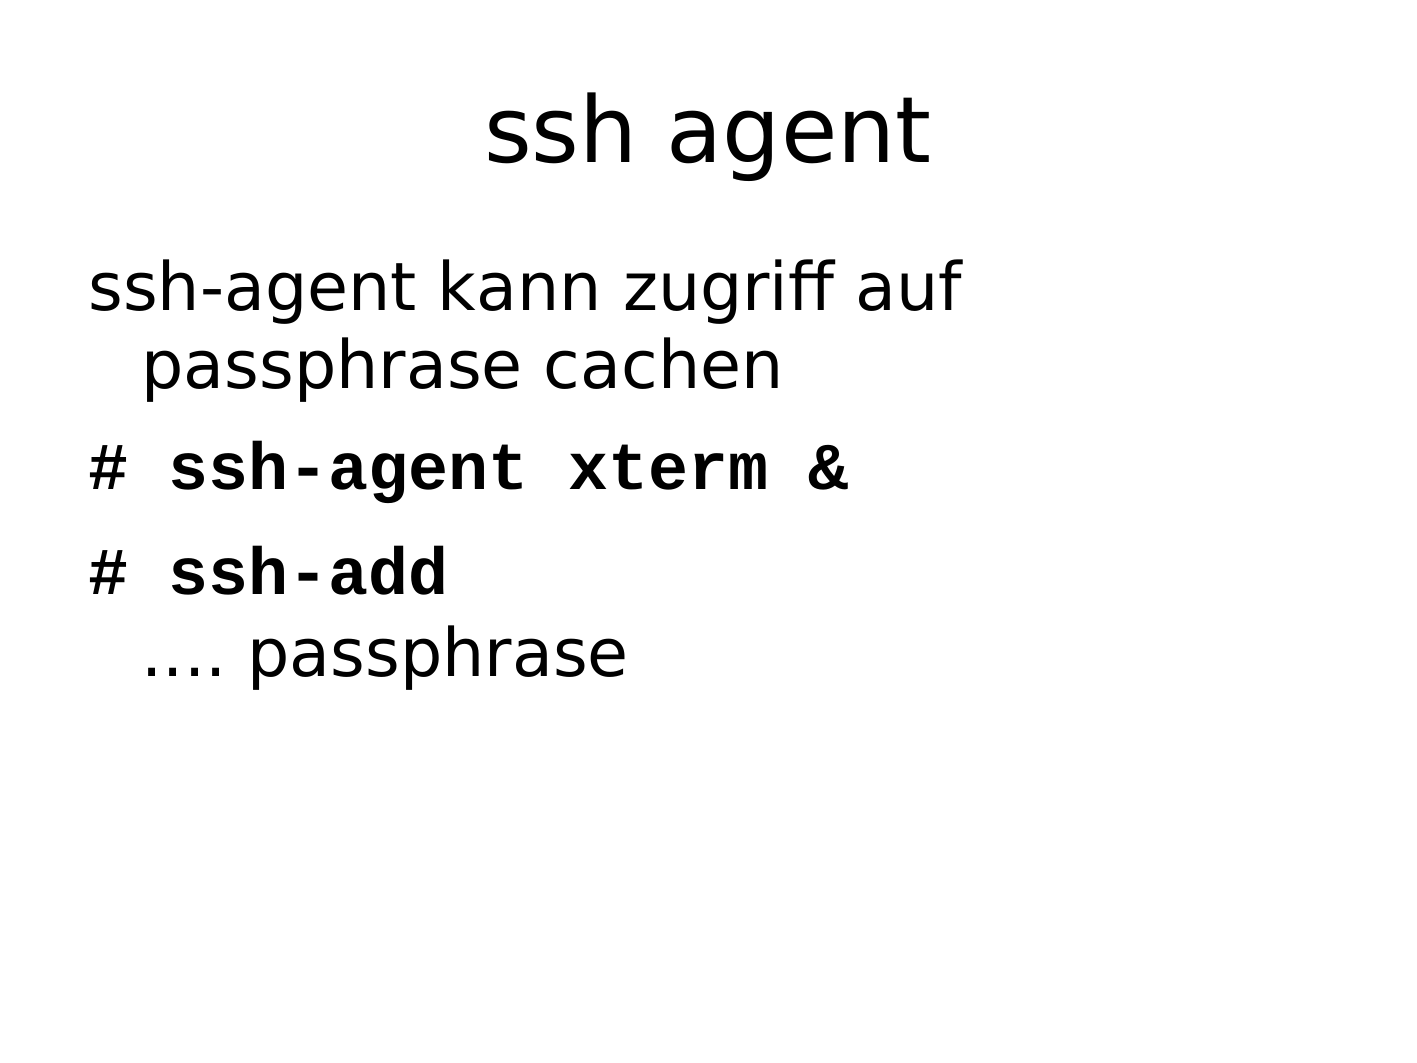

# ssh agent
ssh-agent kann zugriff auf passphrase cachen
# ssh-agent xterm &
# ssh-add .... passphrase